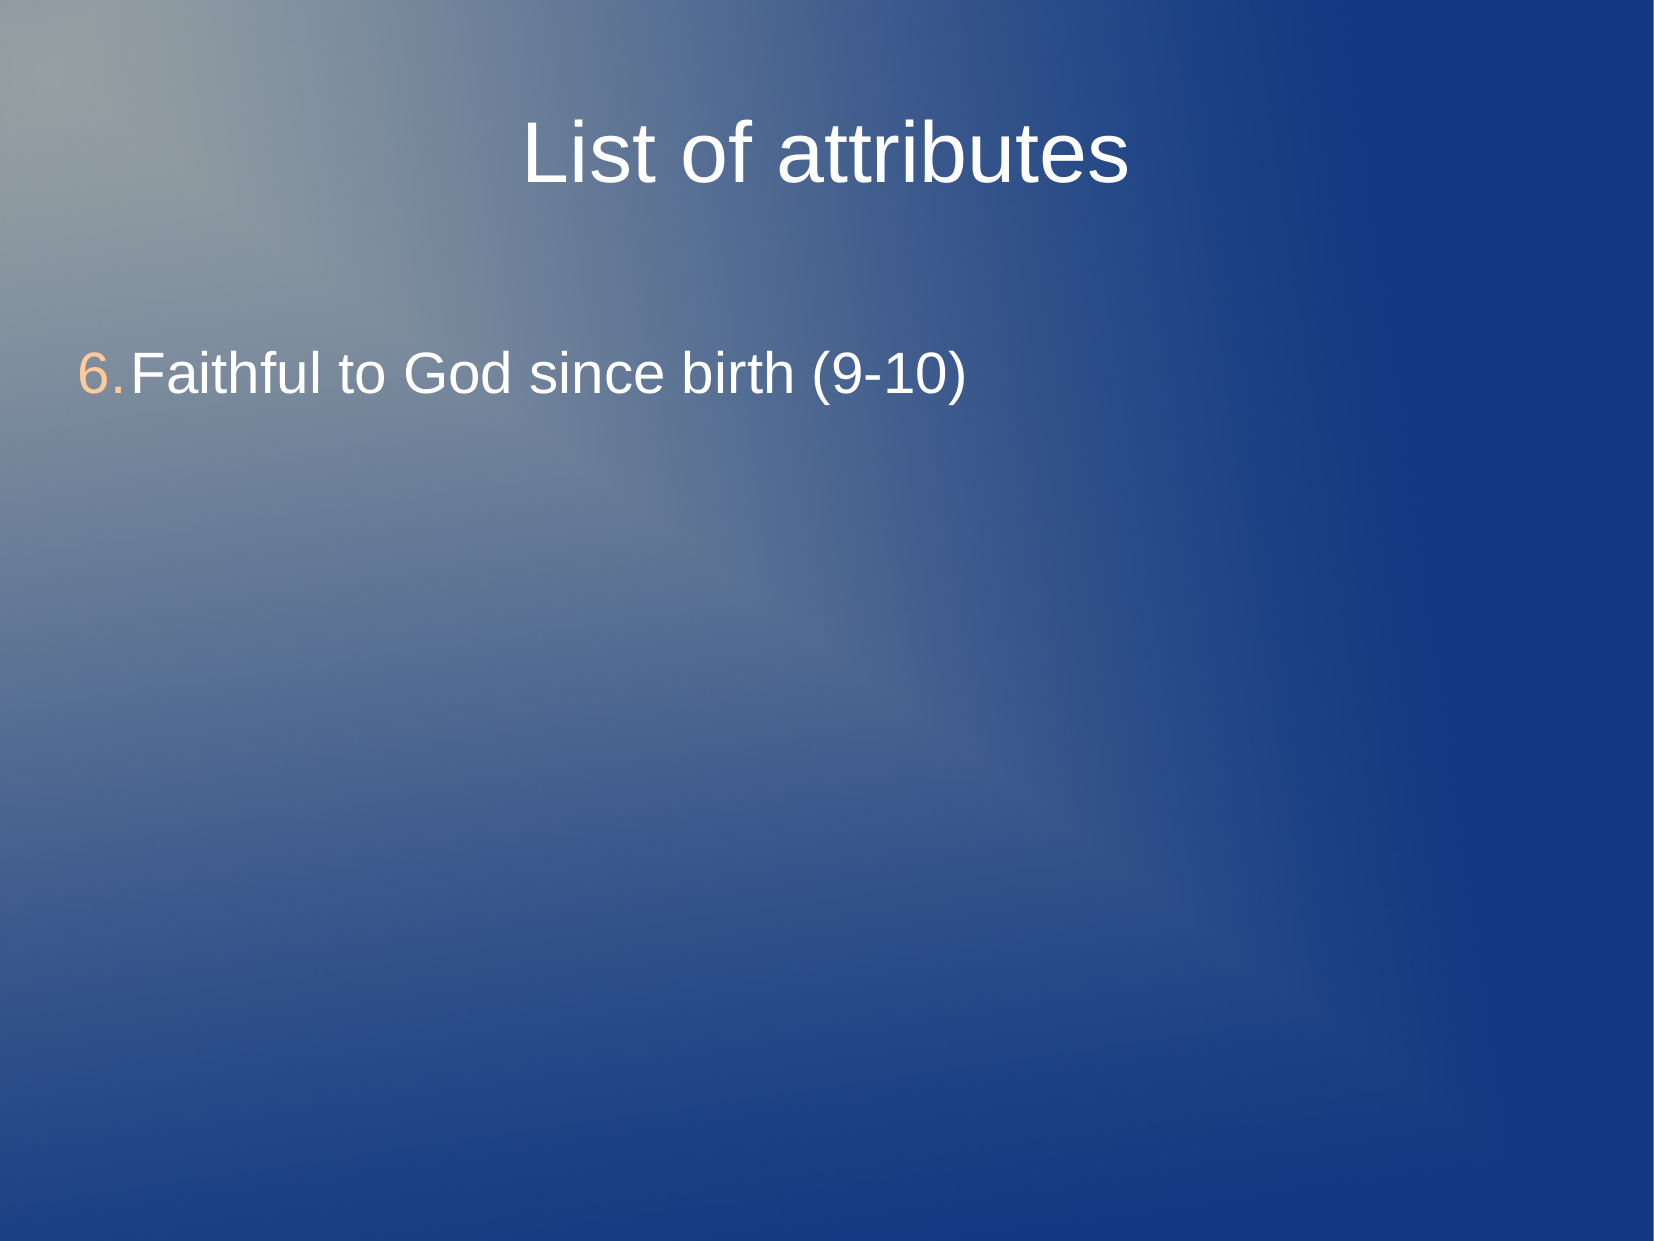

# List of attributes
Faithful to God since birth (9-10)